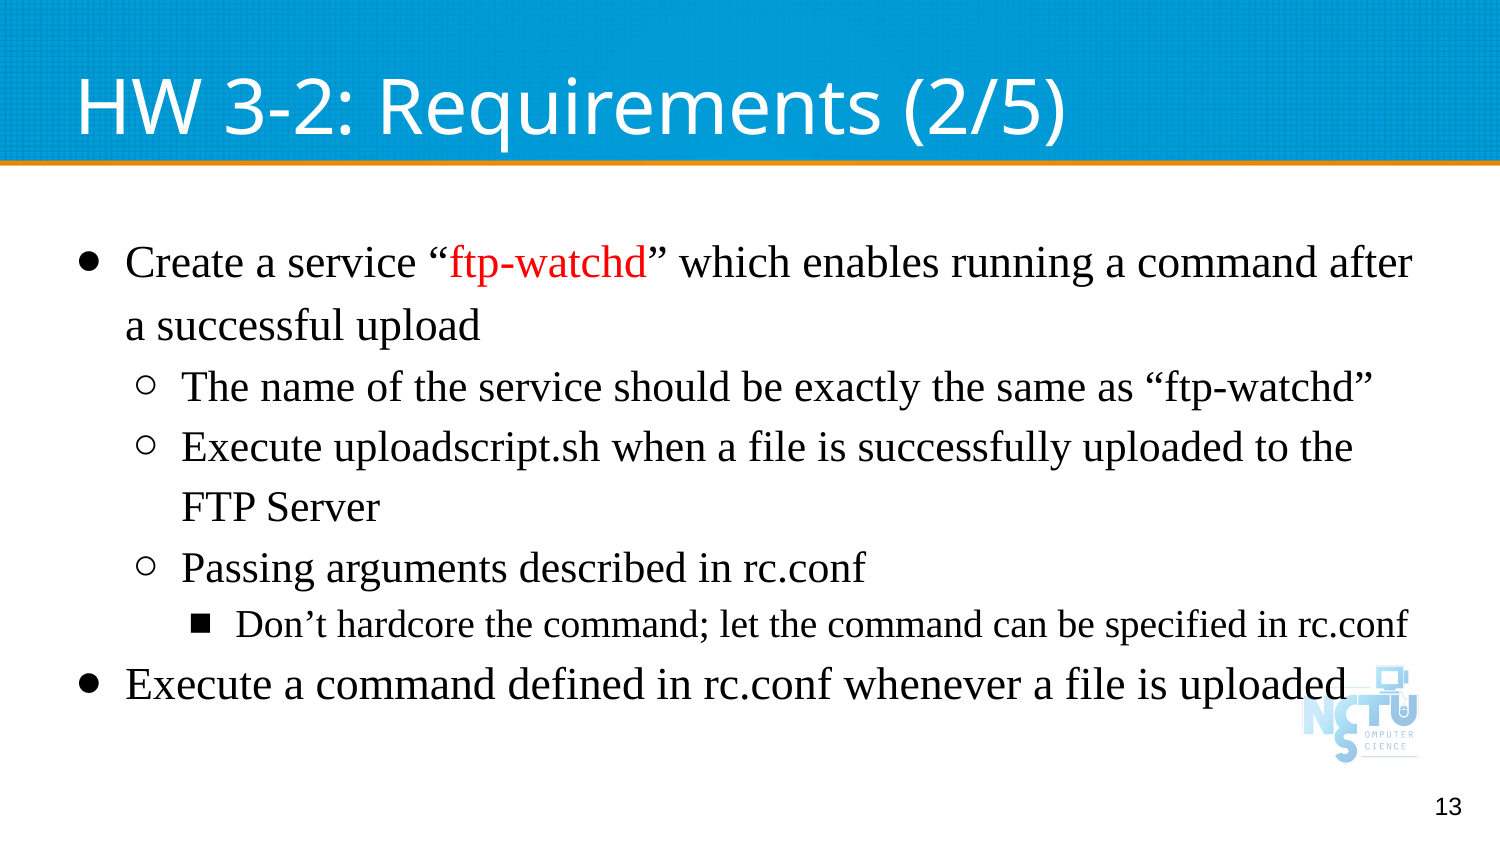

# HW 3-2: Requirements (2/5)
Create a service “ftp-watchd” which enables running a command after a successful upload
The name of the service should be exactly the same as “ftp-watchd”
Execute uploadscript.sh when a file is successfully uploaded to the FTP Server
Passing arguments described in rc.conf
Don’t hardcore the command; let the command can be specified in rc.conf
Execute a command defined in rc.conf whenever a file is uploaded